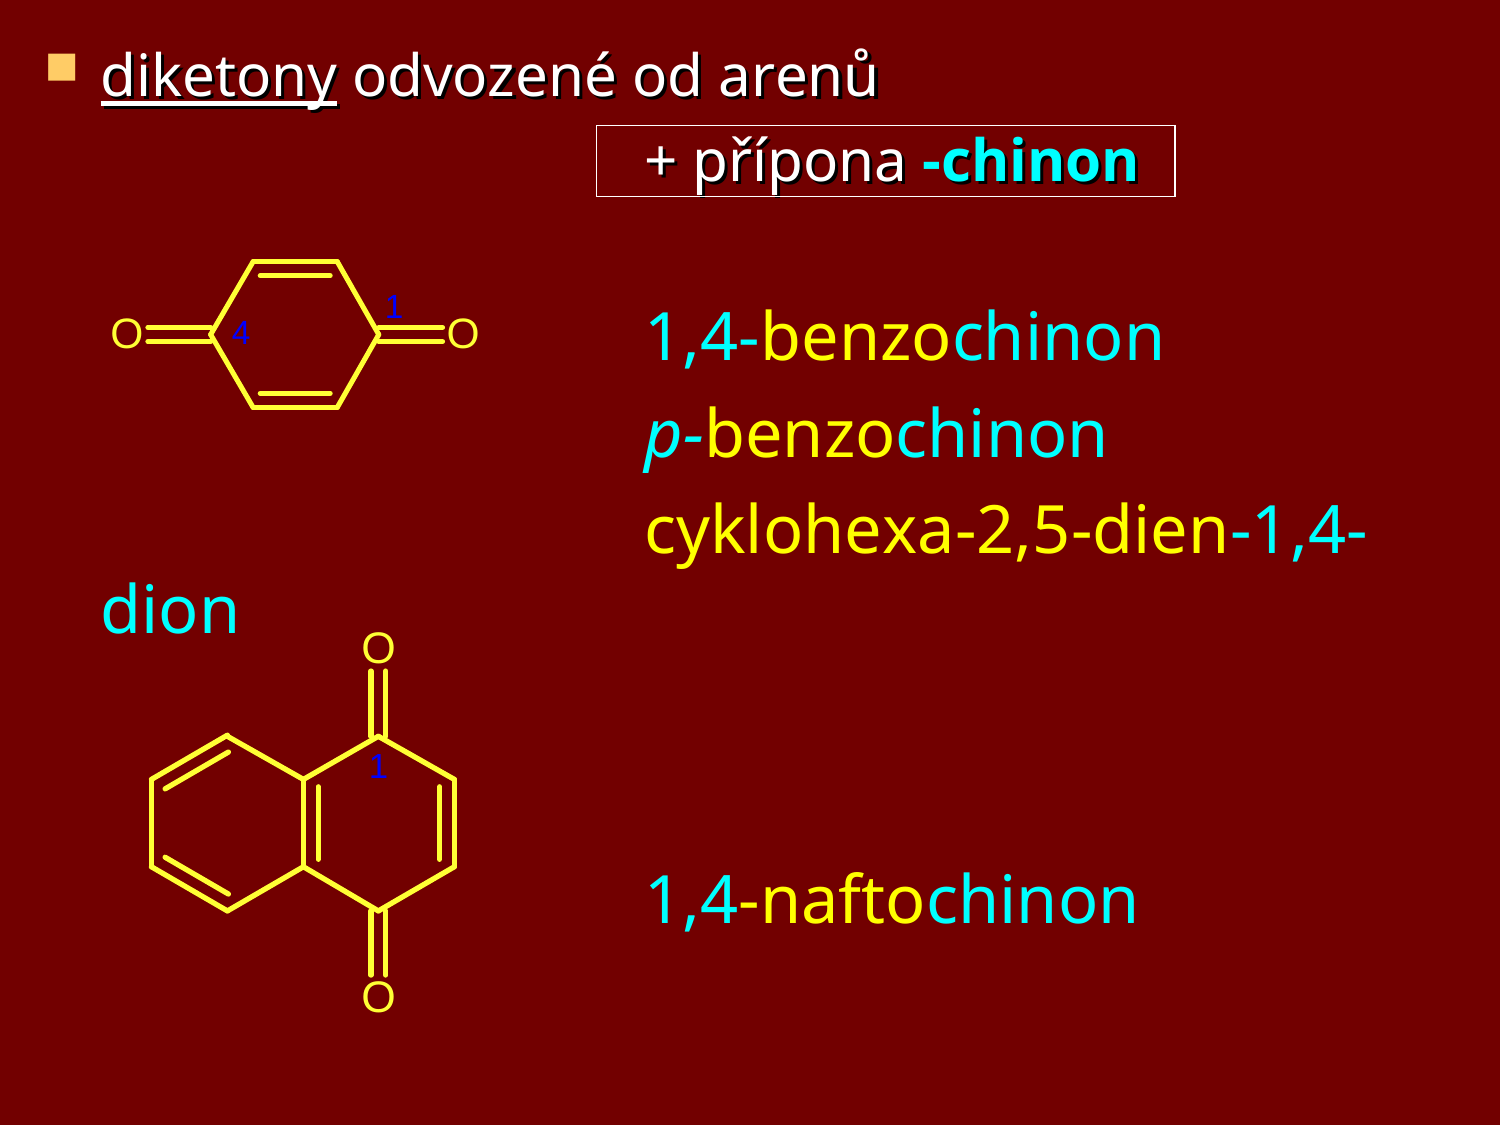

# diketony odvozené od arenů
					+ přípona -chinon
 		1,4-benzochinon
					p-benzochinon
					cyklohexa-2,5-dien-1,4-dion
					1,4-naftochinon